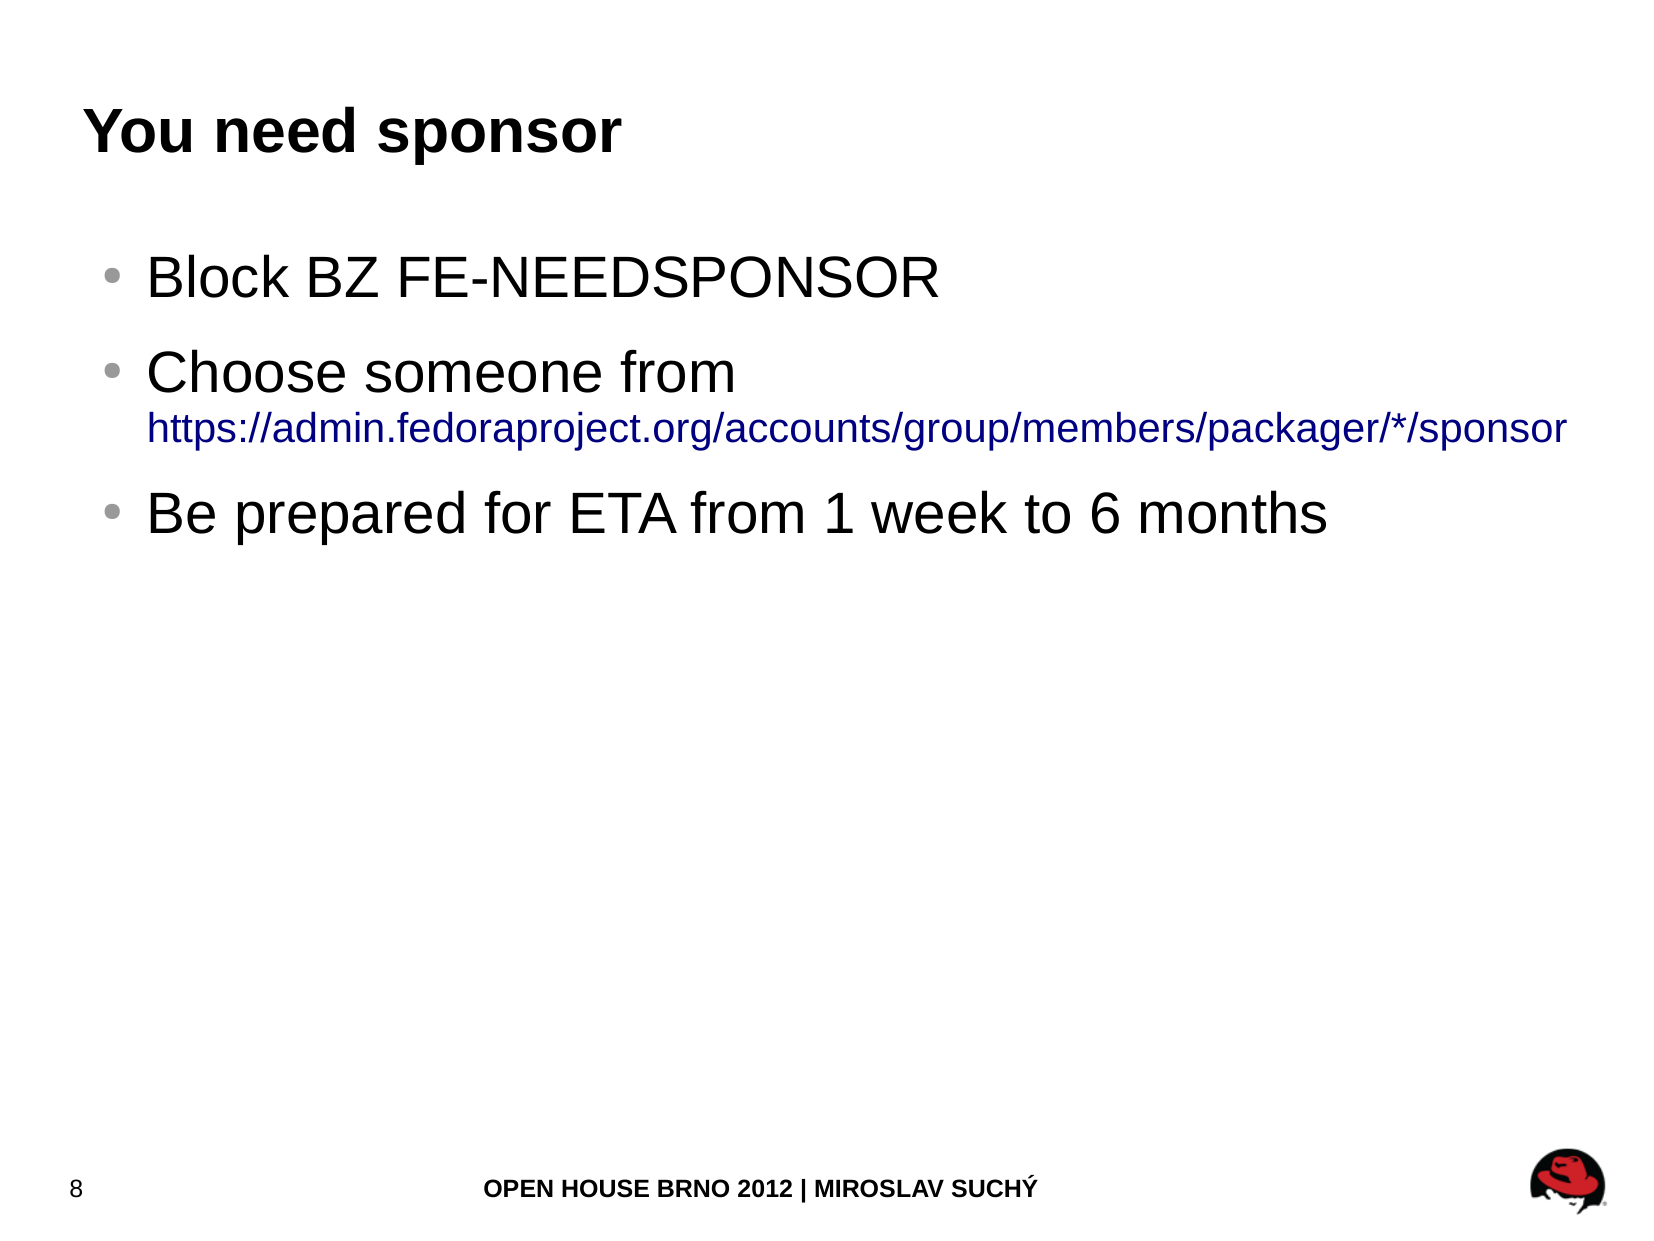

# You need sponsor
Block BZ FE-NEEDSPONSOR
Choose someone from https://admin.fedoraproject.org/accounts/group/members/packager/*/sponsor
Be prepared for ETA from 1 week to 6 months